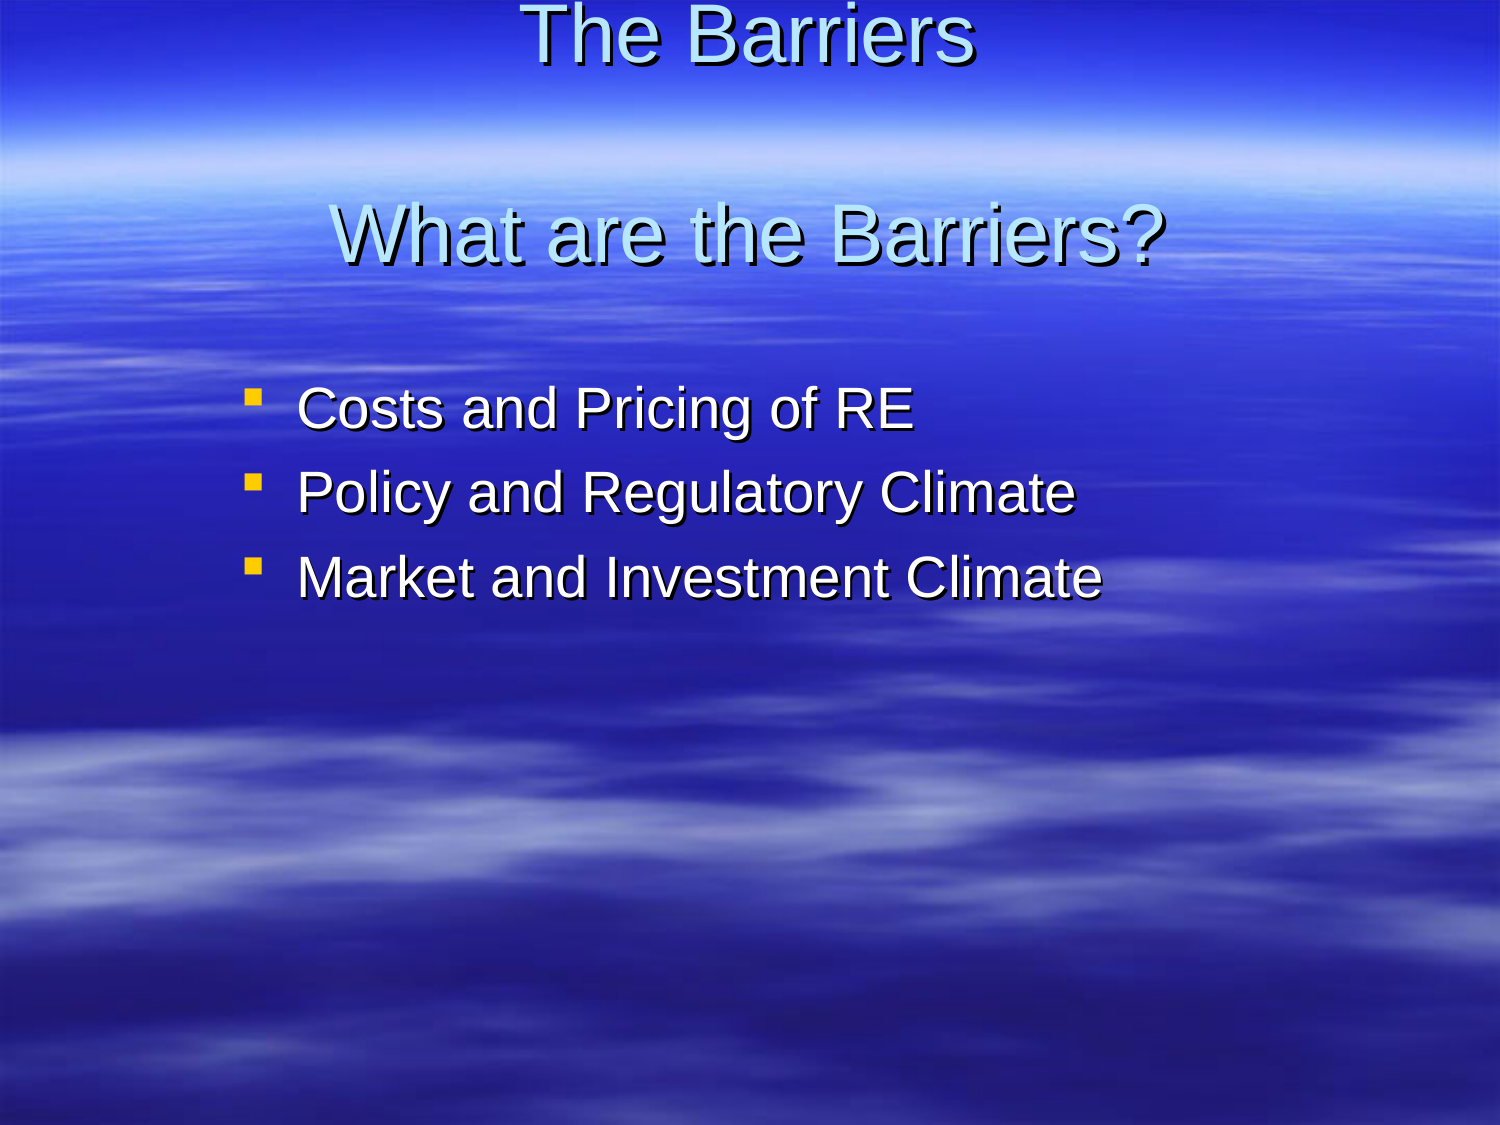

# The Barriers What are the Barriers?
Costs and Pricing of RE
Policy and Regulatory Climate
Market and Investment Climate